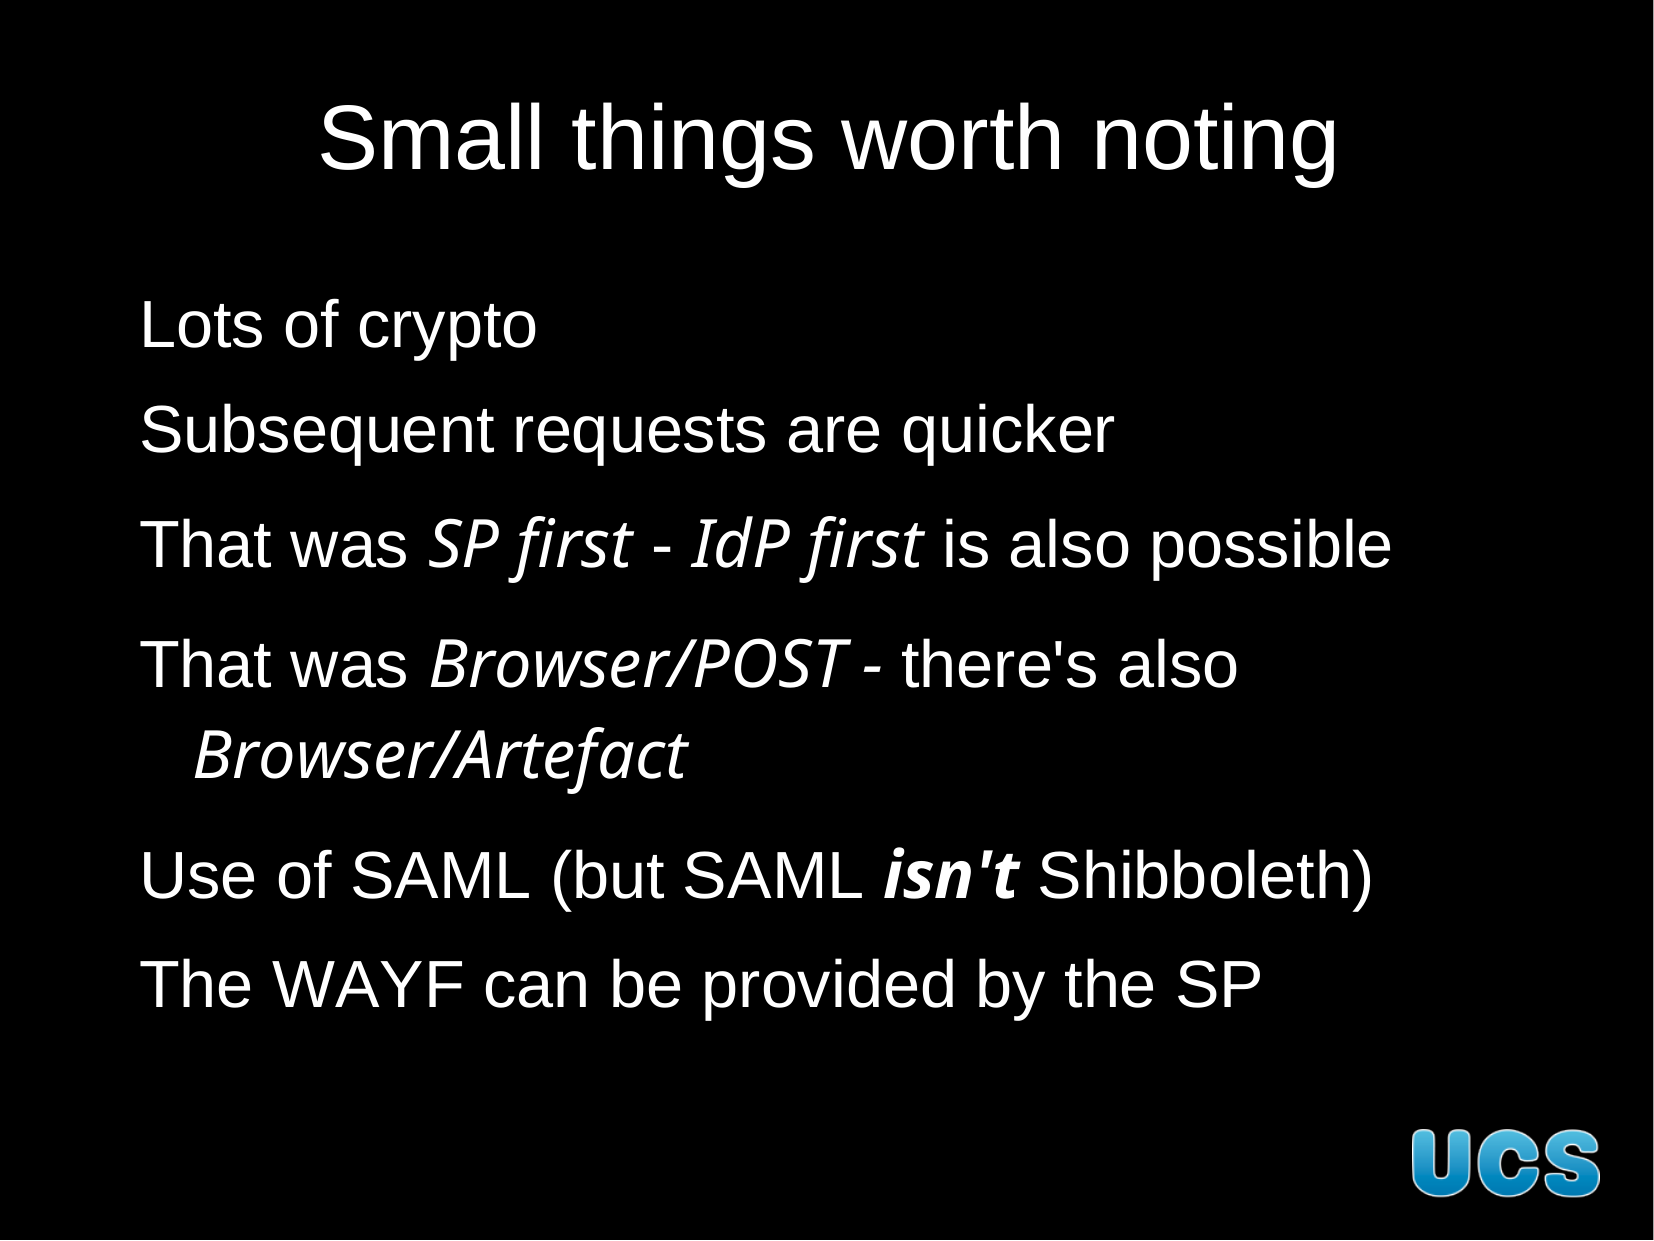

# Small things worth noting
Lots of crypto
Subsequent requests are quicker
That was SP first - IdP first is also possible
That was Browser/POST - there's also Browser/Artefact
Use of SAML (but SAML isn't Shibboleth)
The WAYF can be provided by the SP